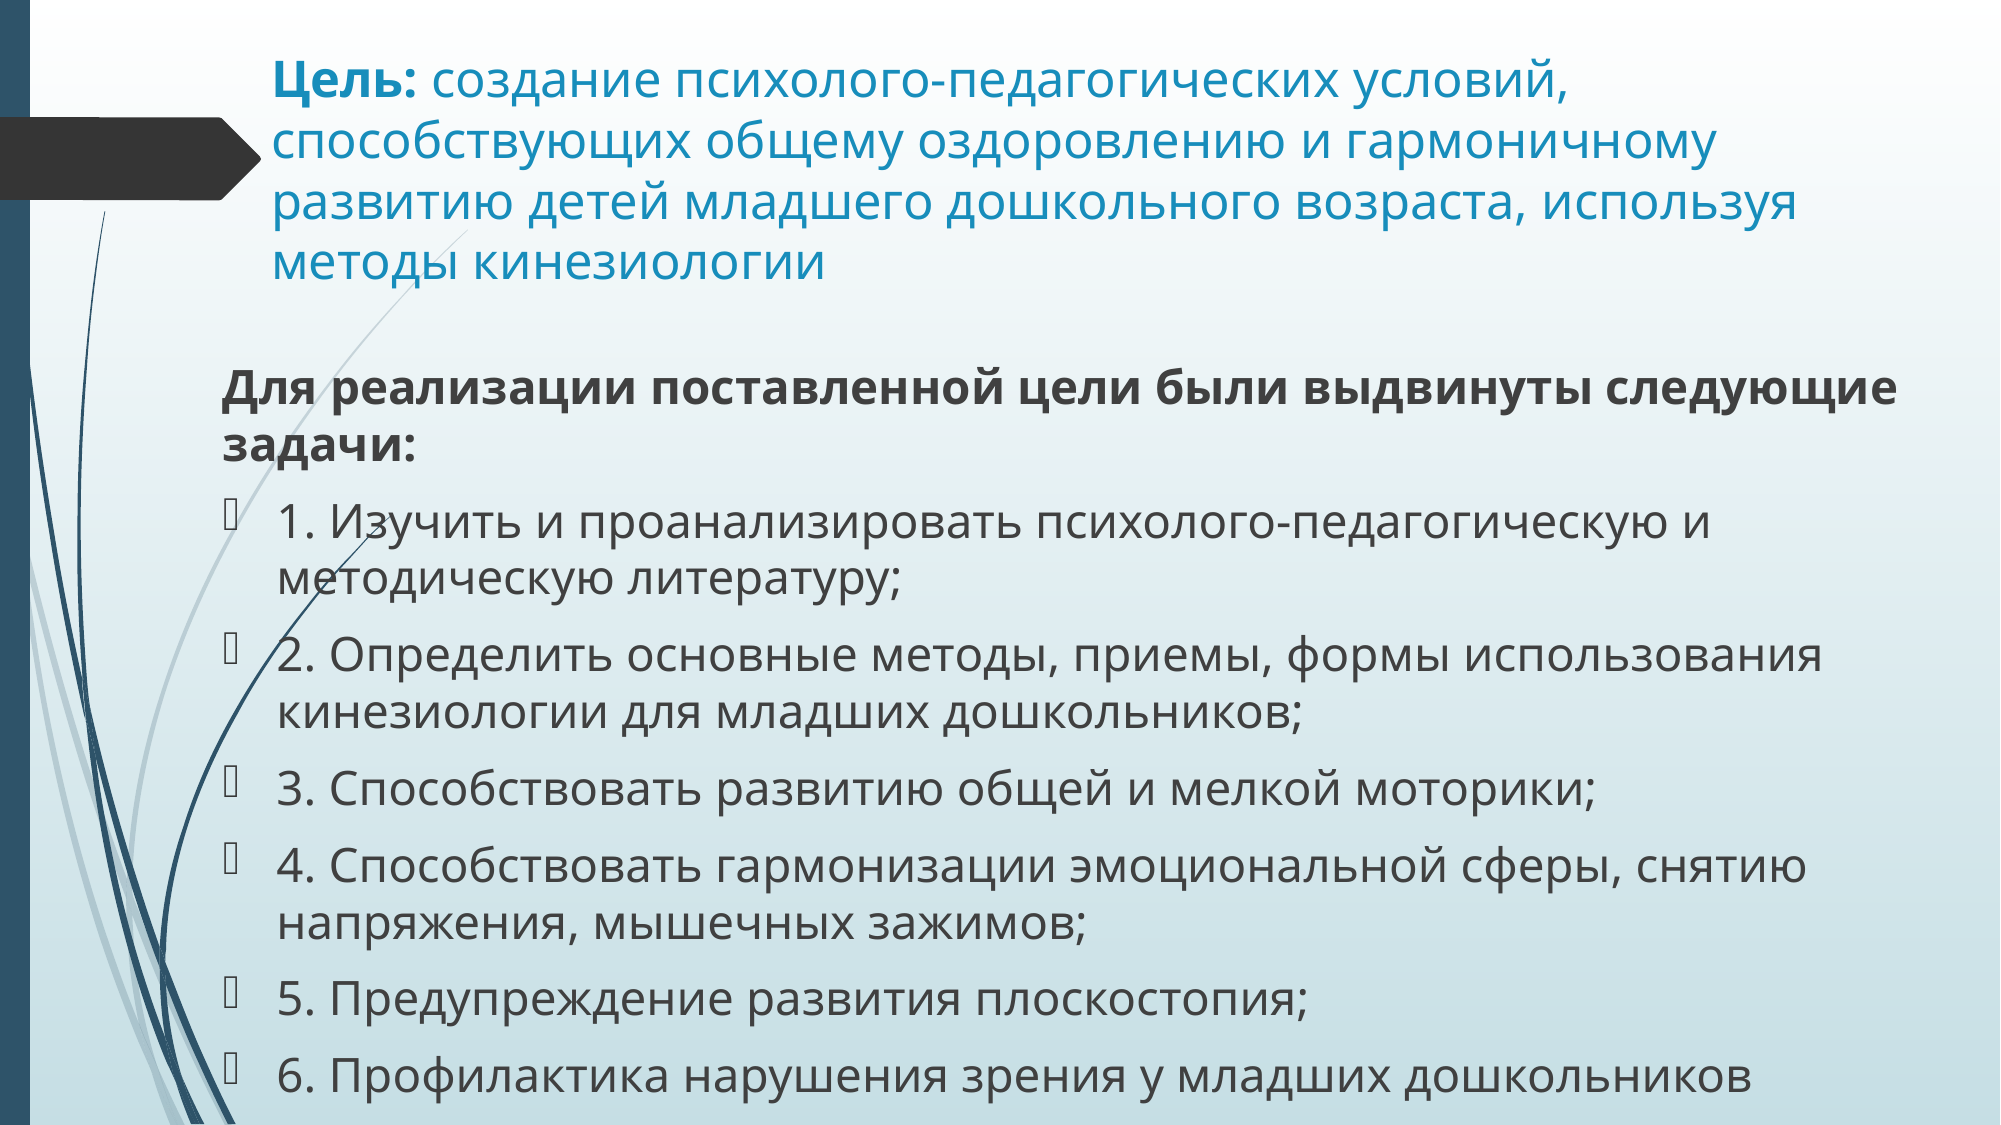

# Цель: создание психолого-педагогических условий, способствующих общему оздоровлению и гармоничному развитию детей младшего дошкольного возраста, используя методы кинезиологии
Для реализации поставленной цели были выдвинуты следующие задачи:
1. Изучить и проанализировать психолого-педагогическую и методическую литературу;
2. Определить основные методы, приемы, формы использования кинезиологии для младших дошкольников;
3. Способствовать развитию общей и мелкой моторики;
4. Способствовать гармонизации эмоциональной сферы, снятию напряжения, мышечных зажимов;
5. Предупреждение развития плоскостопия;
6. Профилактика нарушения зрения у младших дошкольников